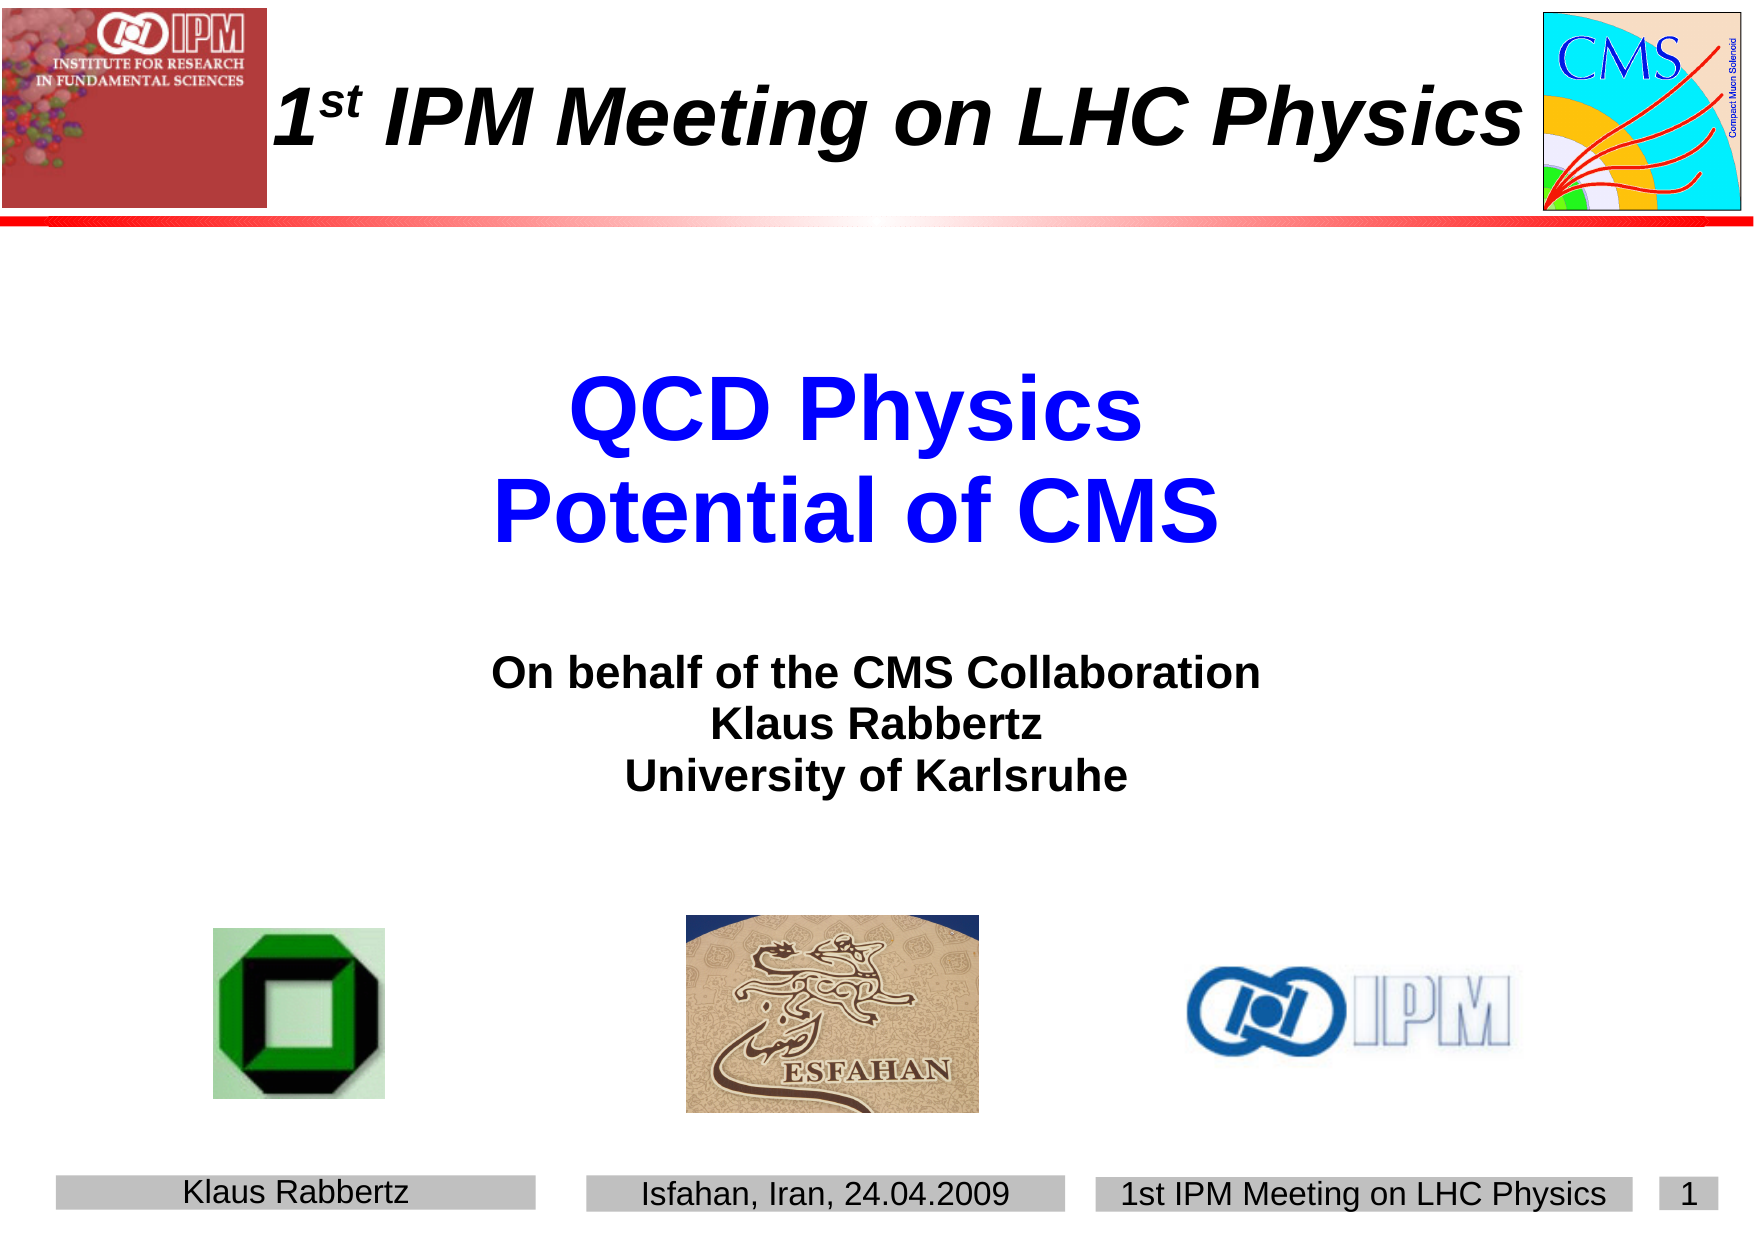

# 1st IPM Meeting on LHC Physics
QCD Physics Potential of CMS
On behalf of the CMS Collaboration
Klaus Rabbertz
University of Karlsruhe